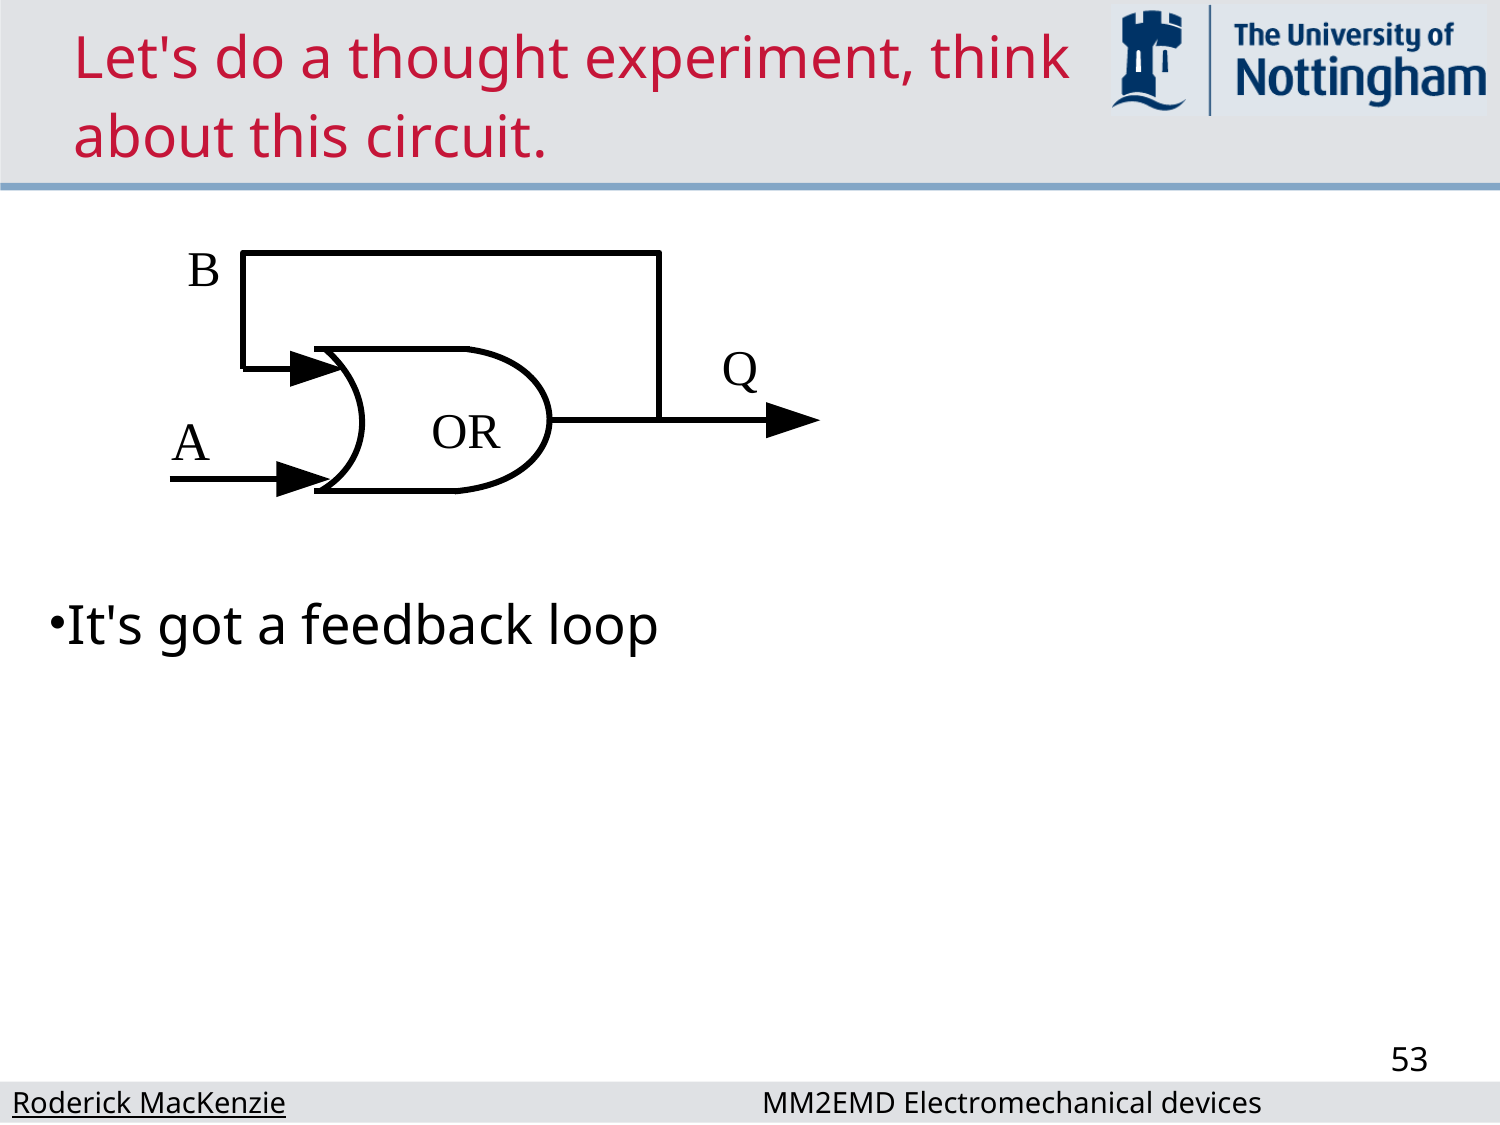

# Let's do a thought experiment, think about this circuit.
B
Q
OR
A
It's got a feedback loop